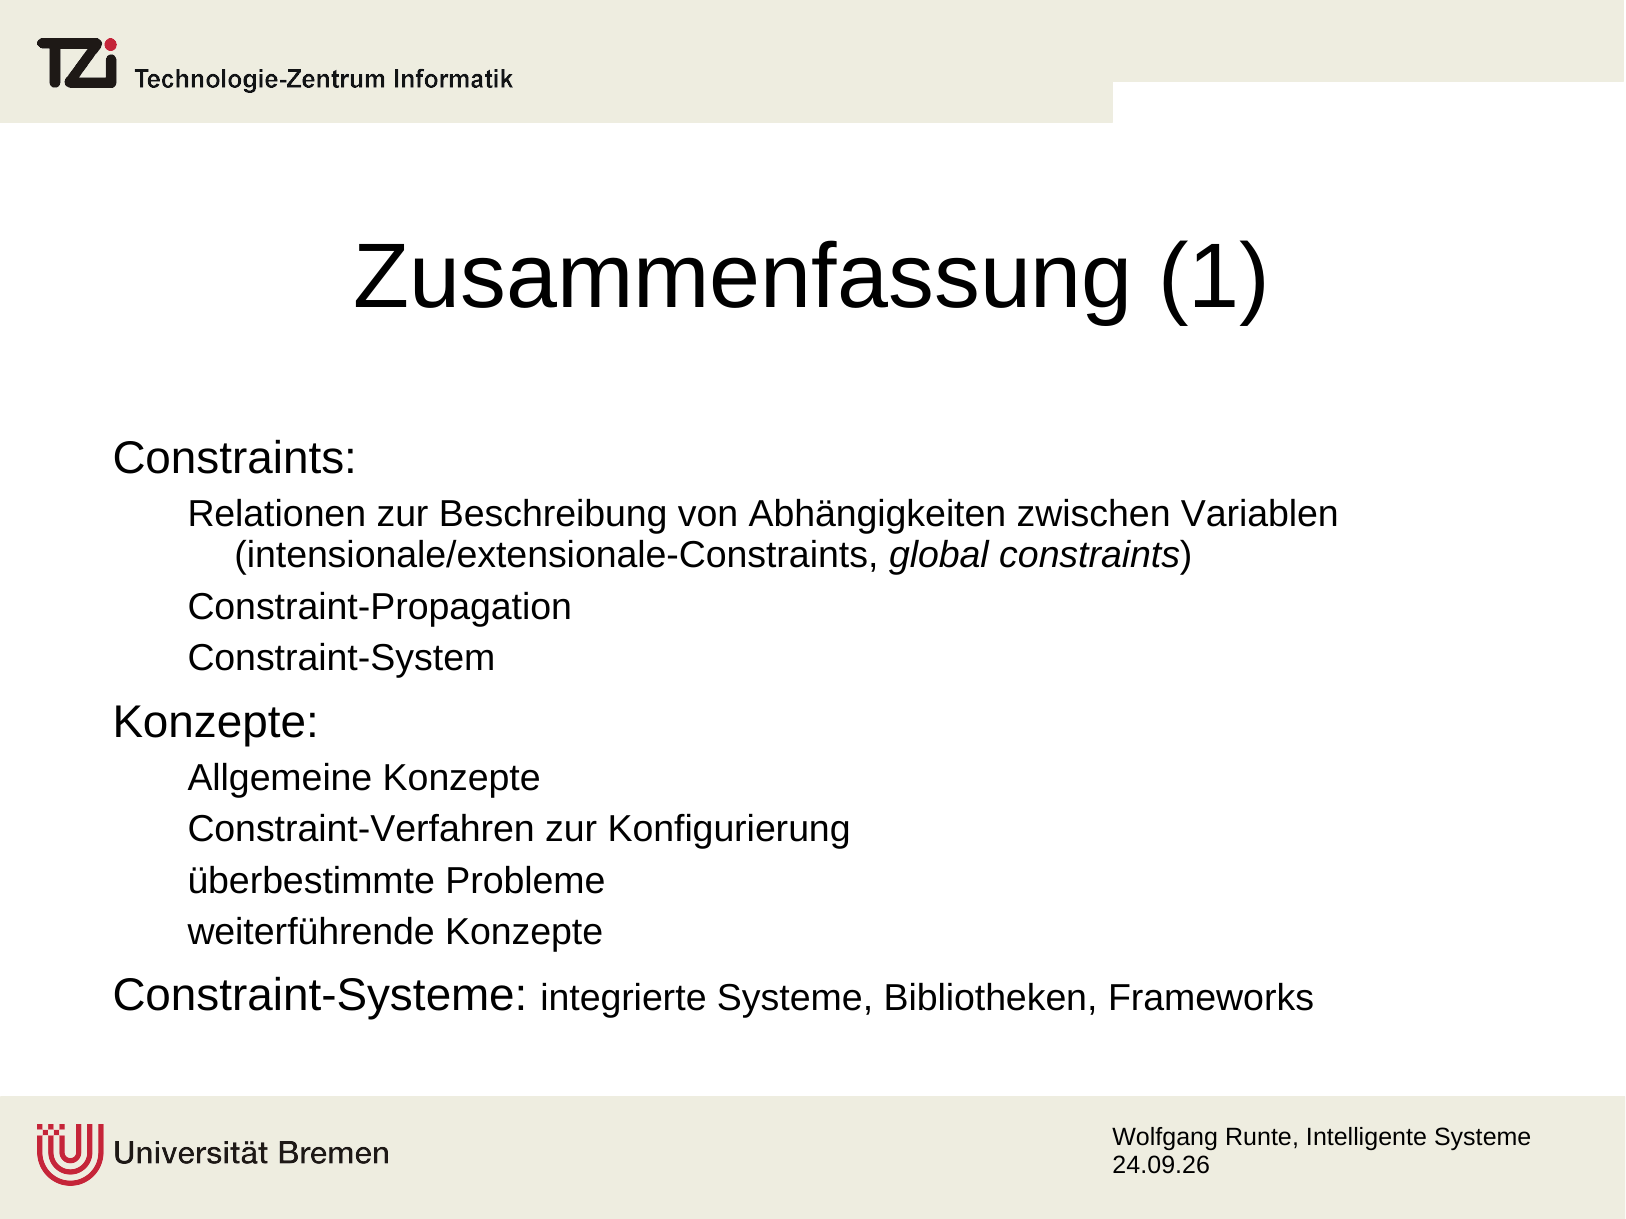

# Zusammenfassung (1)
Constraints:
Relationen zur Beschreibung von Abhängigkeiten zwischen Variablen (intensionale/extensionale-Constraints, global constraints)
Constraint-Propagation
Constraint-System
Konzepte:
Allgemeine Konzepte
Constraint-Verfahren zur Konfigurierung
überbestimmte Probleme
weiterführende Konzepte
Constraint-Systeme: integrierte Systeme, Bibliotheken, Frameworks